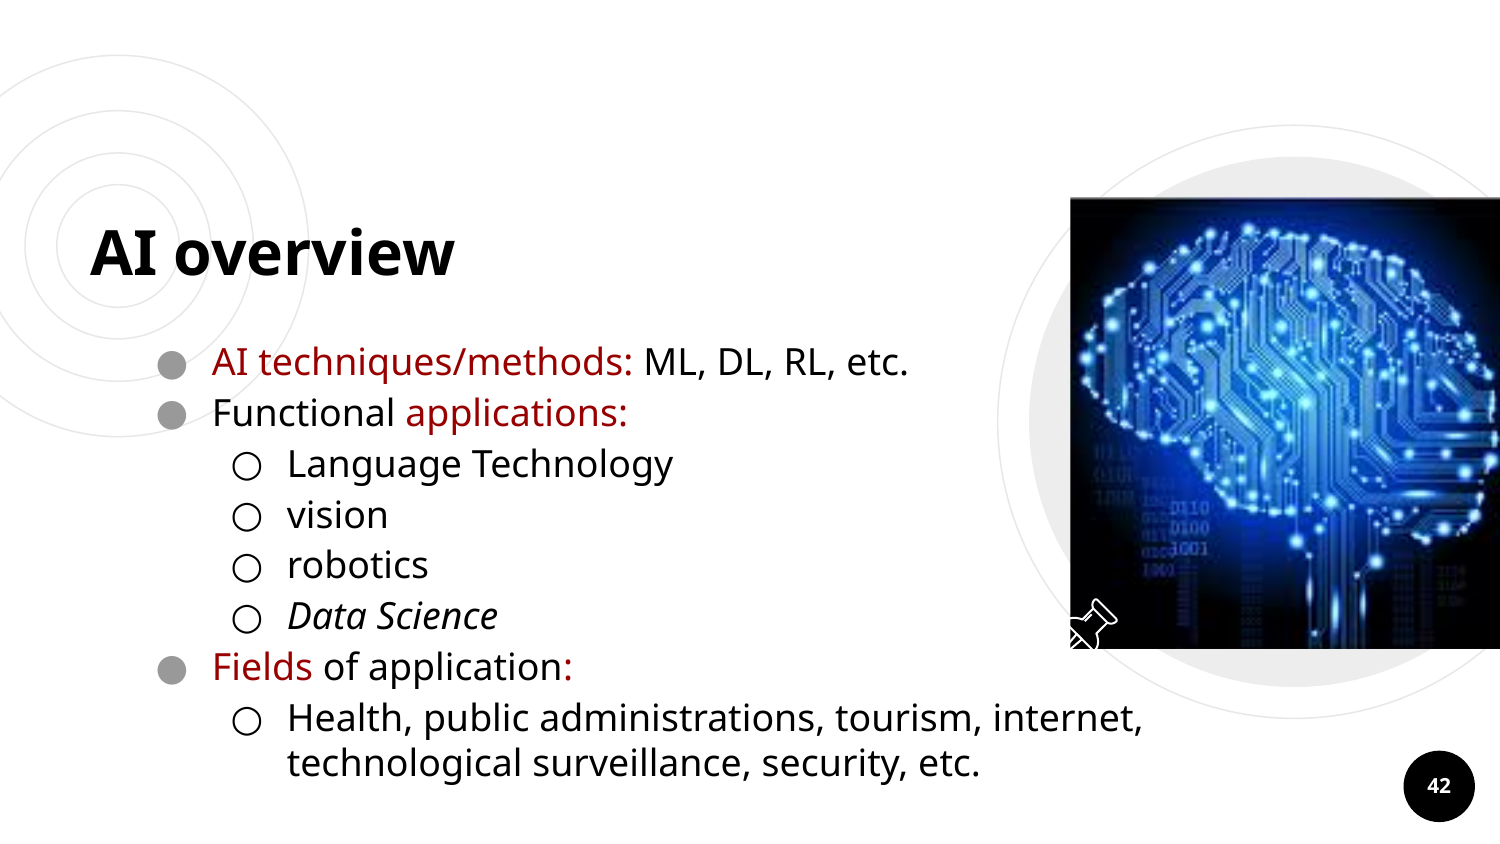

# AI overview
AI techniques/methods: ML, DL, RL, etc.
Functional applications:
Language Technology
vision
robotics
Data Science
Fields of application:
Health, public administrations, tourism, internet, technological surveillance, security, etc.